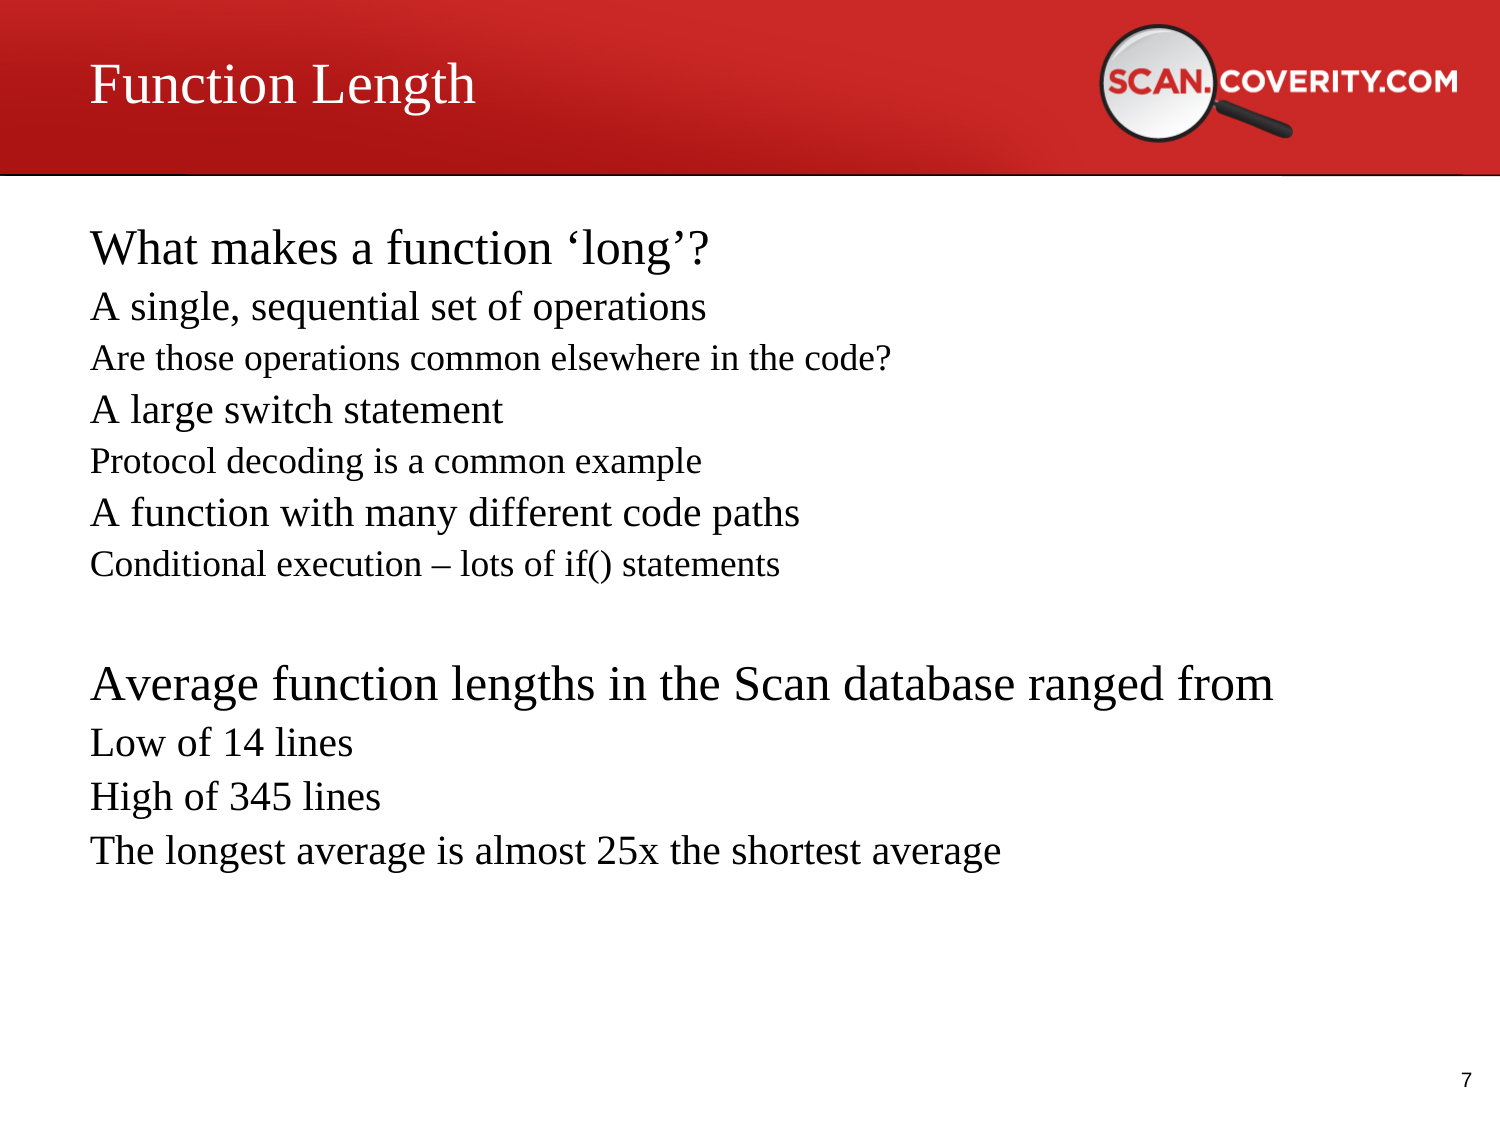

# Function Length
What makes a function ‘long’?
A single, sequential set of operations
Are those operations common elsewhere in the code?
A large switch statement
Protocol decoding is a common example
A function with many different code paths
Conditional execution – lots of if() statements
Average function lengths in the Scan database ranged from
Low of 14 lines
High of 345 lines
The longest average is almost 25x the shortest average